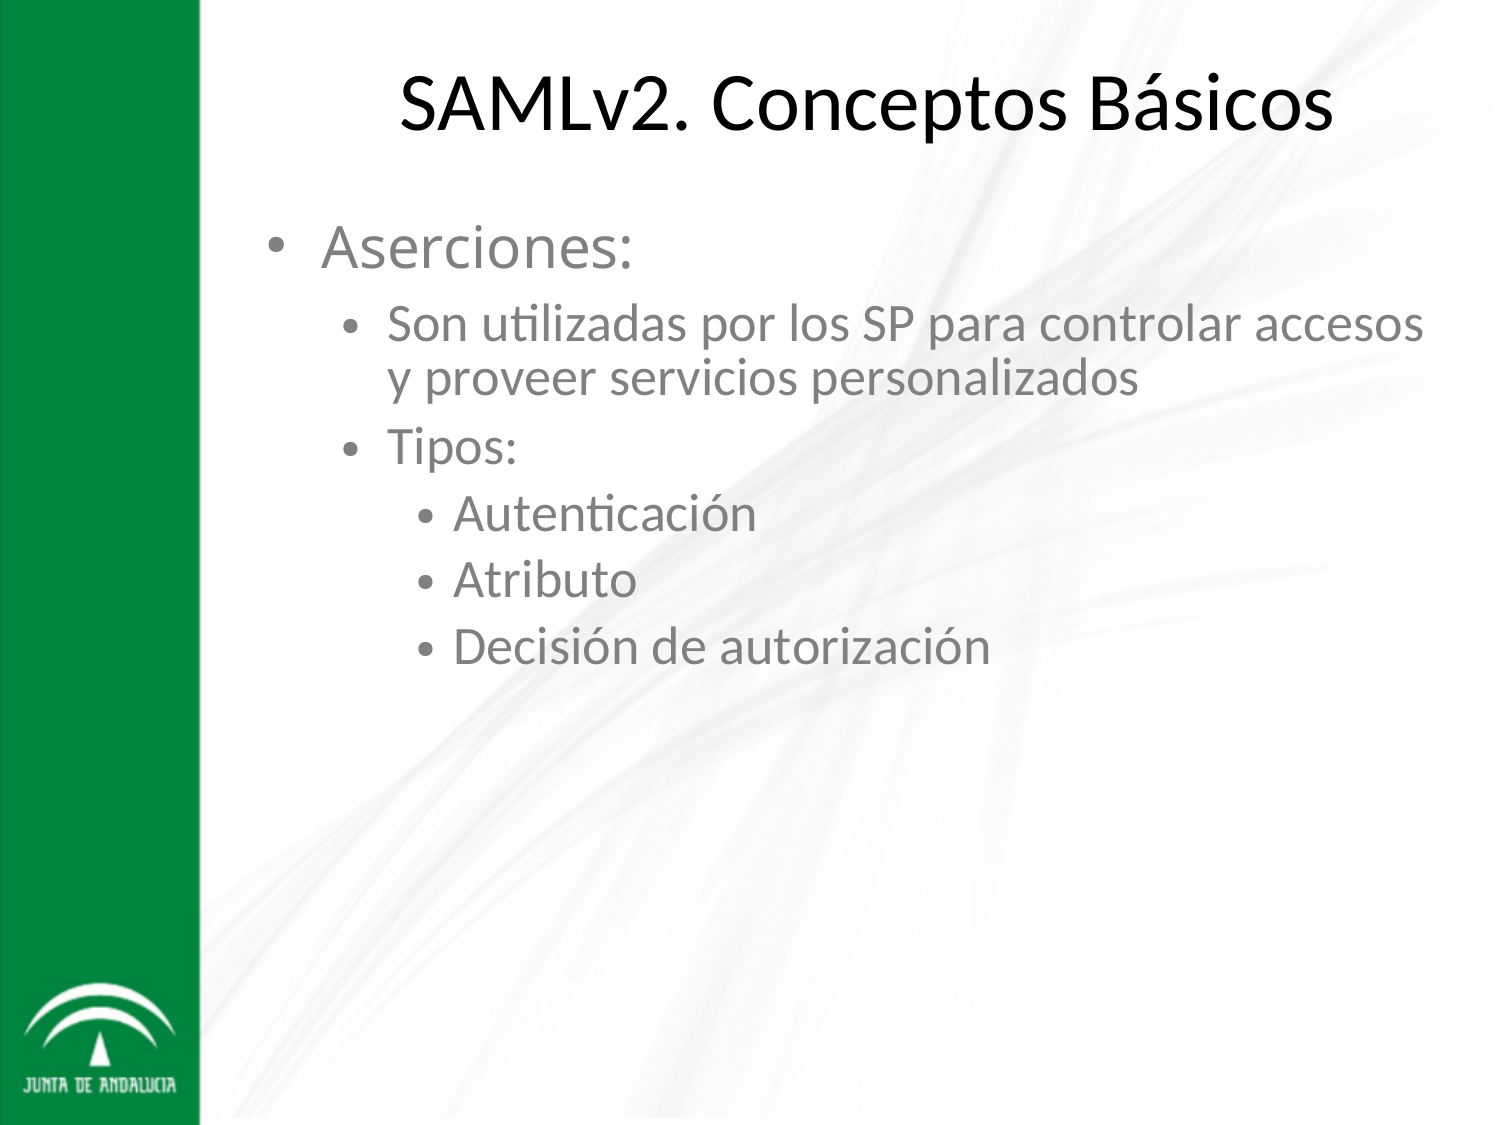

# SAMLv2. Conceptos Básicos
Aserciones:
Son utilizadas por los SP para controlar accesos y proveer servicios personalizados
Tipos:
Autenticación
Atributo
Decisión de autorización